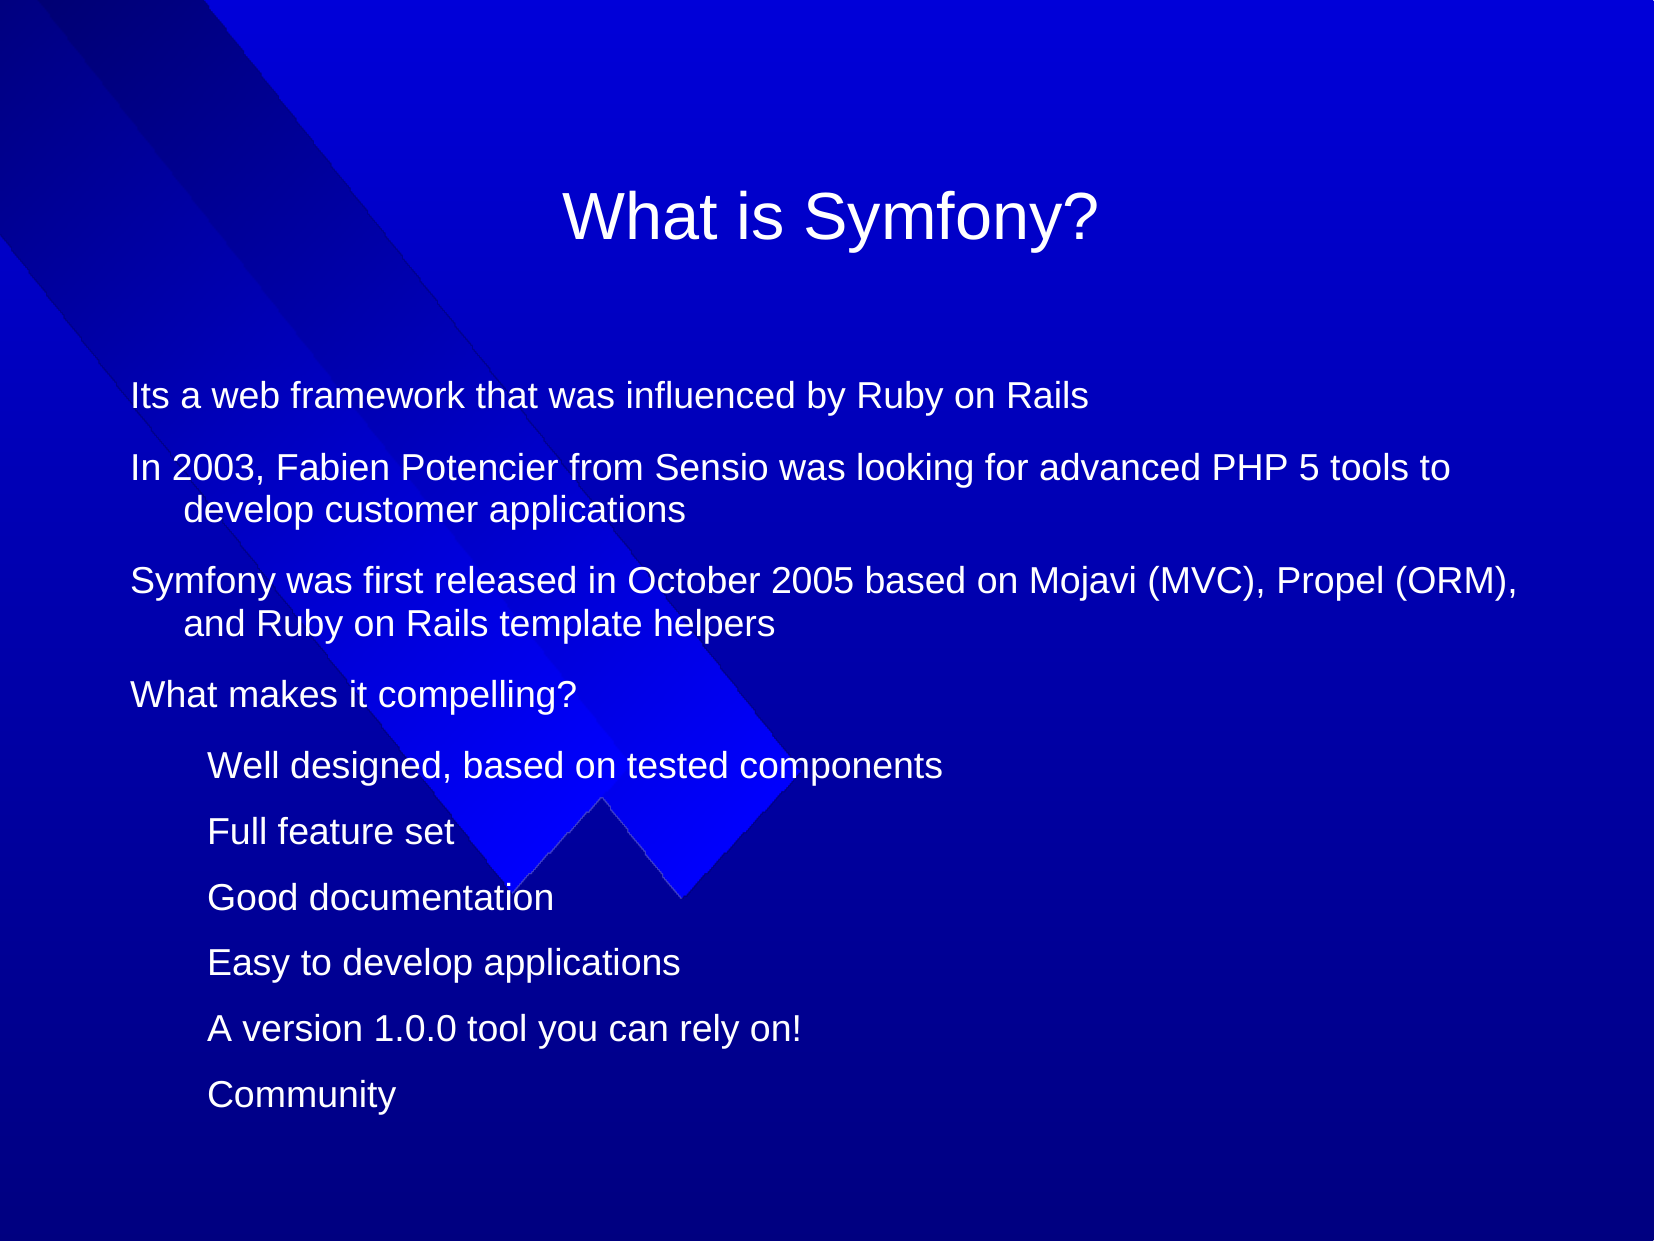

# What is Symfony?
Its a web framework that was influenced by Ruby on Rails
In 2003, Fabien Potencier from Sensio was looking for advanced PHP 5 tools to develop customer applications
Symfony was first released in October 2005 based on Mojavi (MVC), Propel (ORM), and Ruby on Rails template helpers
What makes it compelling?
Well designed, based on tested components
Full feature set
Good documentation
Easy to develop applications
A version 1.0.0 tool you can rely on!
Community